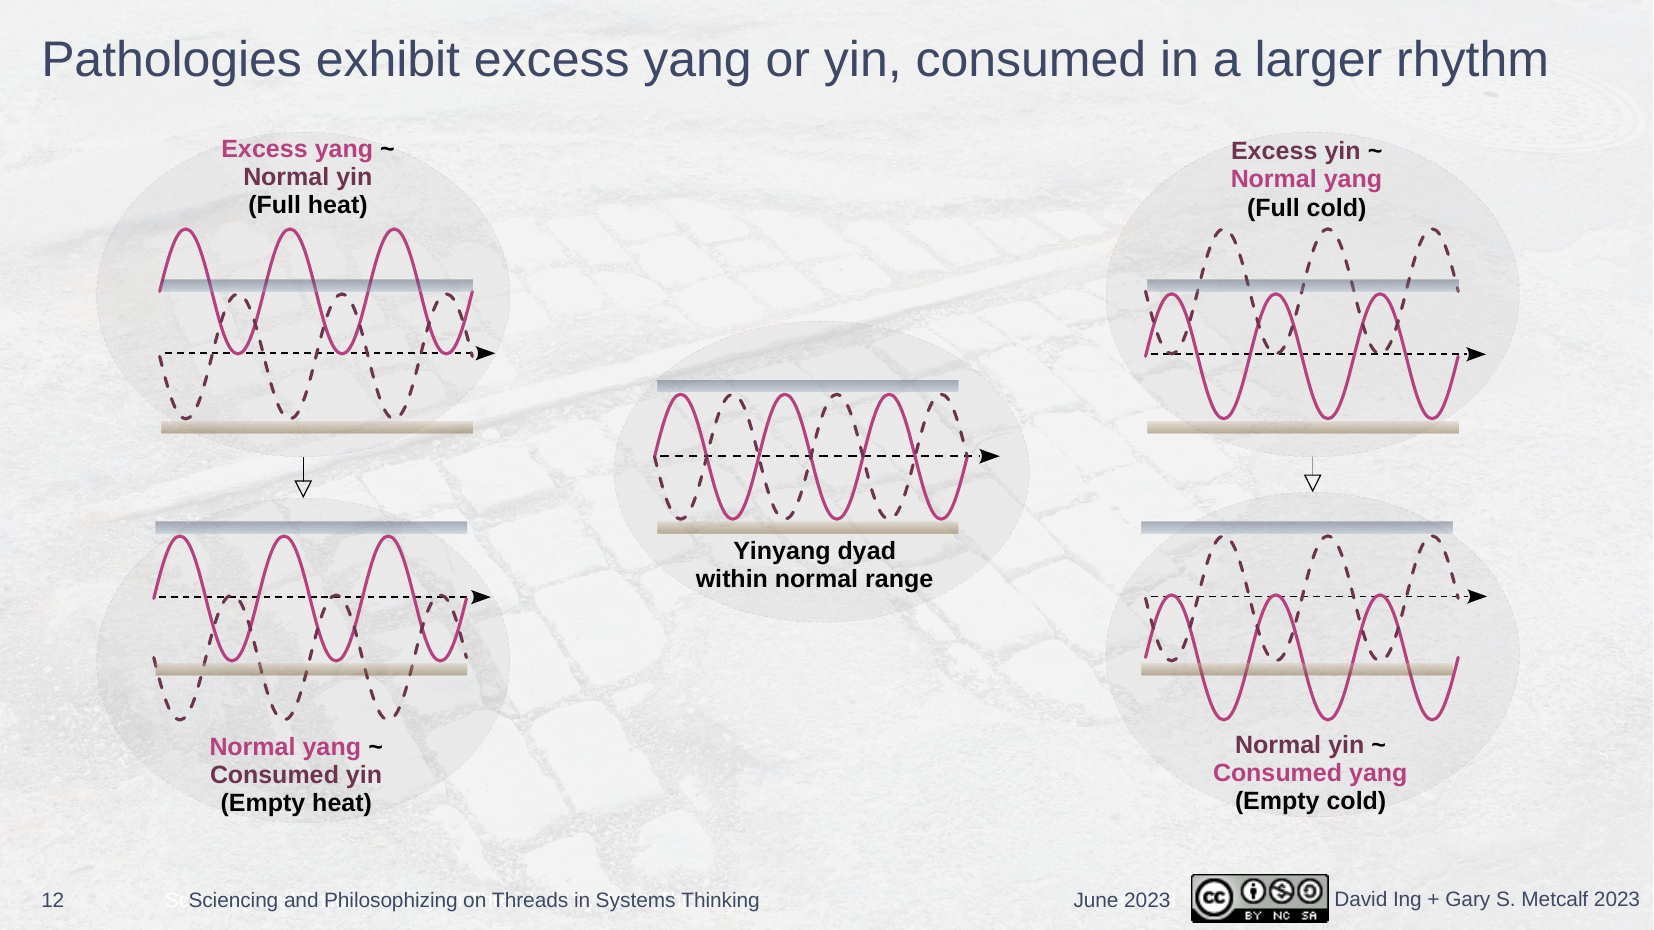

# Pathologies exhibit excess yang or yin, consumed in a larger rhythm
Excess yang ~
Normal yin
(Full heat)
Excess yin ~
Normal yang
(Full cold)
Yinyang dyad
within normal range
Normal yang ~
Consumed yin
(Empty heat)
Normal yin ~
Consumed yang
(Empty cold)
Sciencing and Philosophizing on Threads in Systems Thinking
June 2023